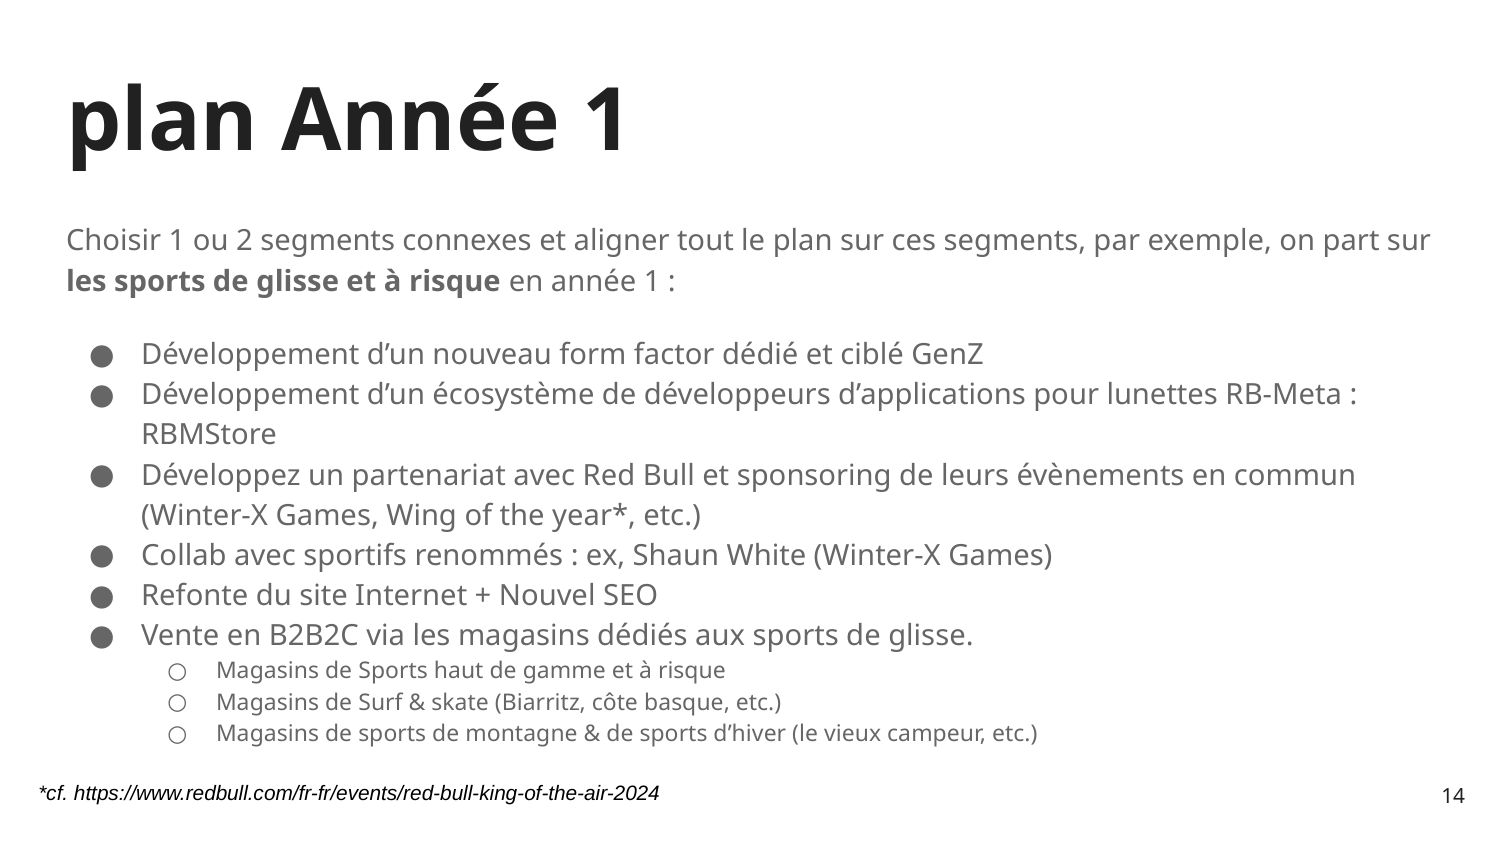

# plan Année 1
Choisir 1 ou 2 segments connexes et aligner tout le plan sur ces segments, par exemple, on part sur les sports de glisse et à risque en année 1 :
Développement d’un nouveau form factor dédié et ciblé GenZ
Développement d’un écosystème de développeurs d’applications pour lunettes RB-Meta : RBMStore
Développez un partenariat avec Red Bull et sponsoring de leurs évènements en commun (Winter-X Games, Wing of the year*, etc.)
Collab avec sportifs renommés : ex, Shaun White (Winter-X Games)
Refonte du site Internet + Nouvel SEO
Vente en B2B2C via les magasins dédiés aux sports de glisse.
Magasins de Sports haut de gamme et à risque
Magasins de Surf & skate (Biarritz, côte basque, etc.)
Magasins de sports de montagne & de sports d’hiver (le vieux campeur, etc.)
*cf. https://www.redbull.com/fr-fr/events/red-bull-king-of-the-air-2024